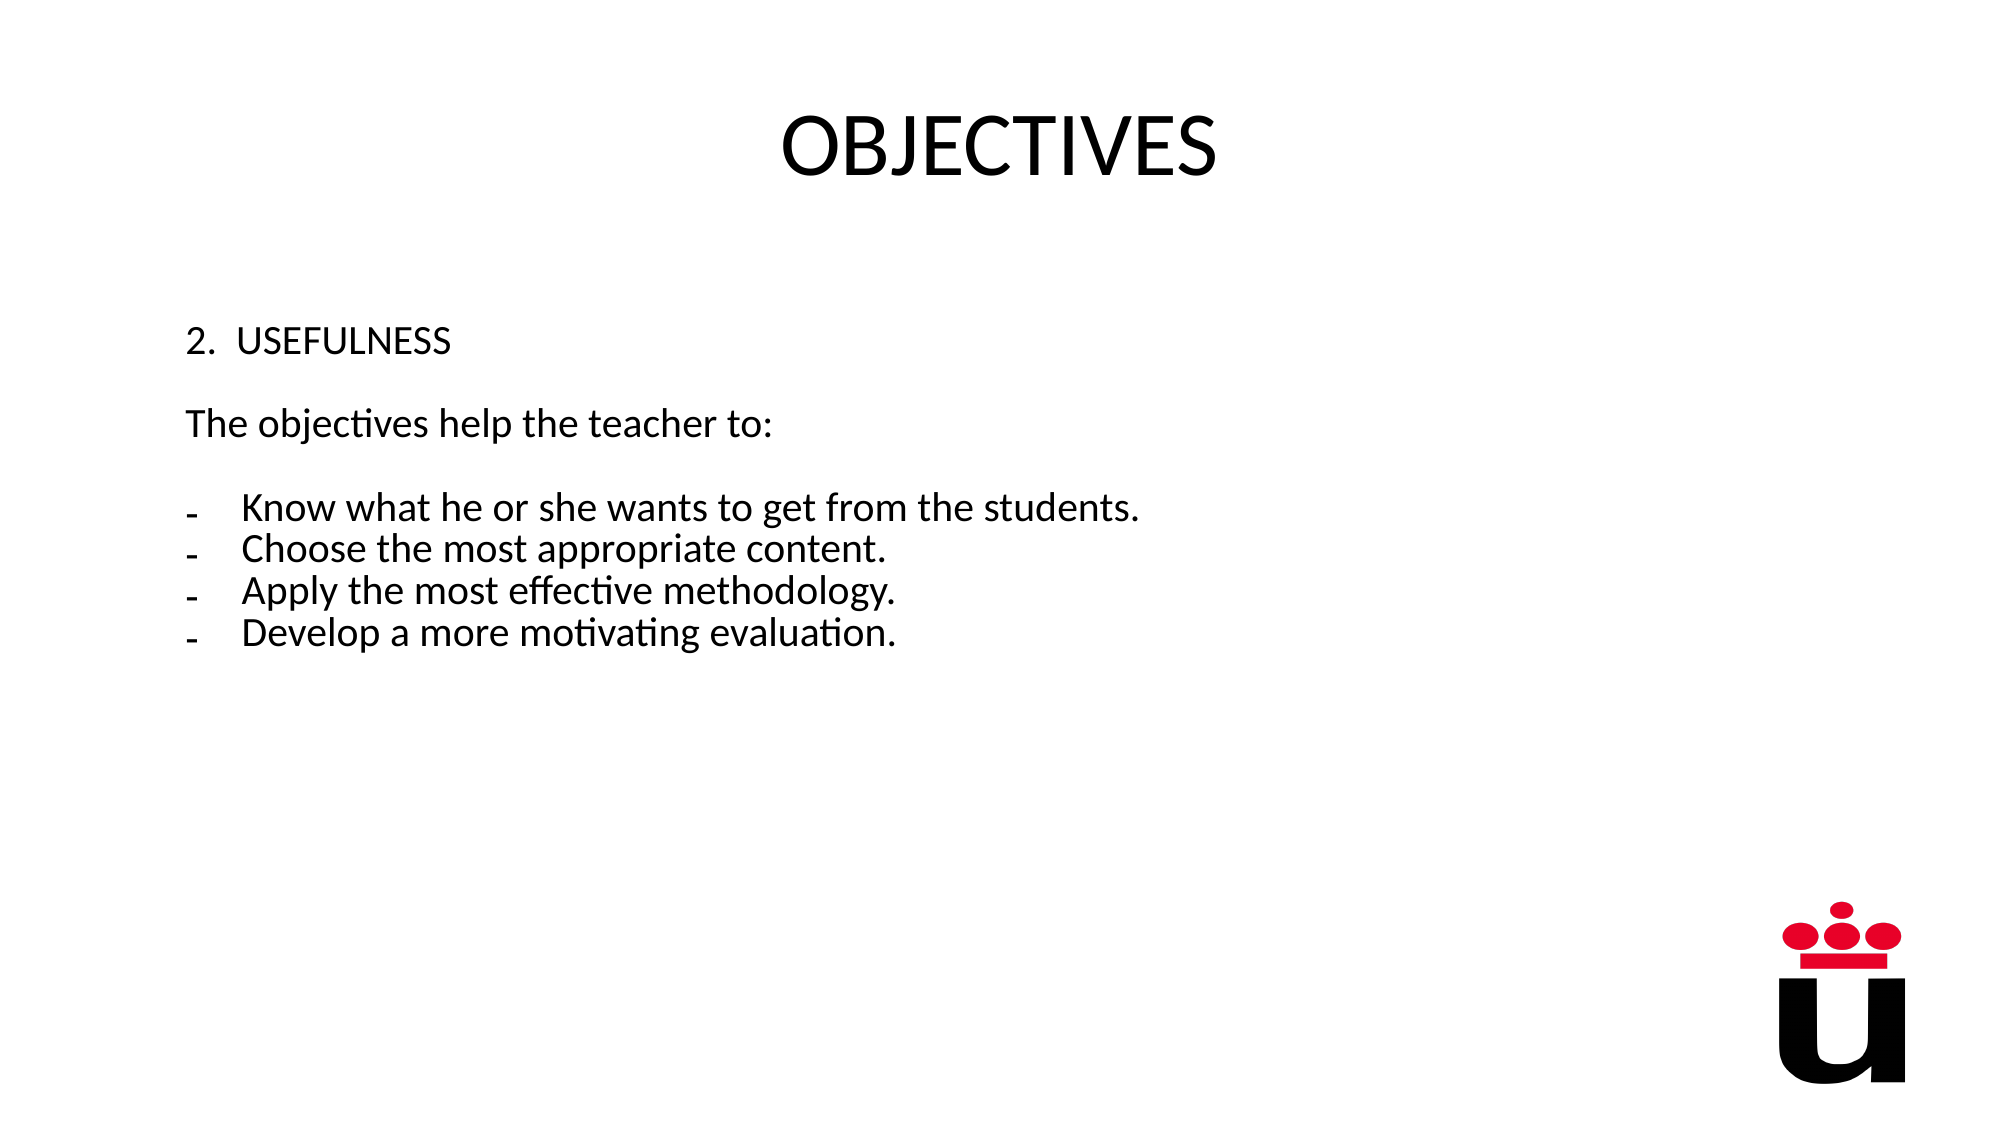

# OBJECTIVES
2. USEFULNESS
The objectives help the teacher to:
Know what he or she wants to get from the students.
Choose the most appropriate content.
Apply the most effective methodology.
Develop a more motivating evaluation.